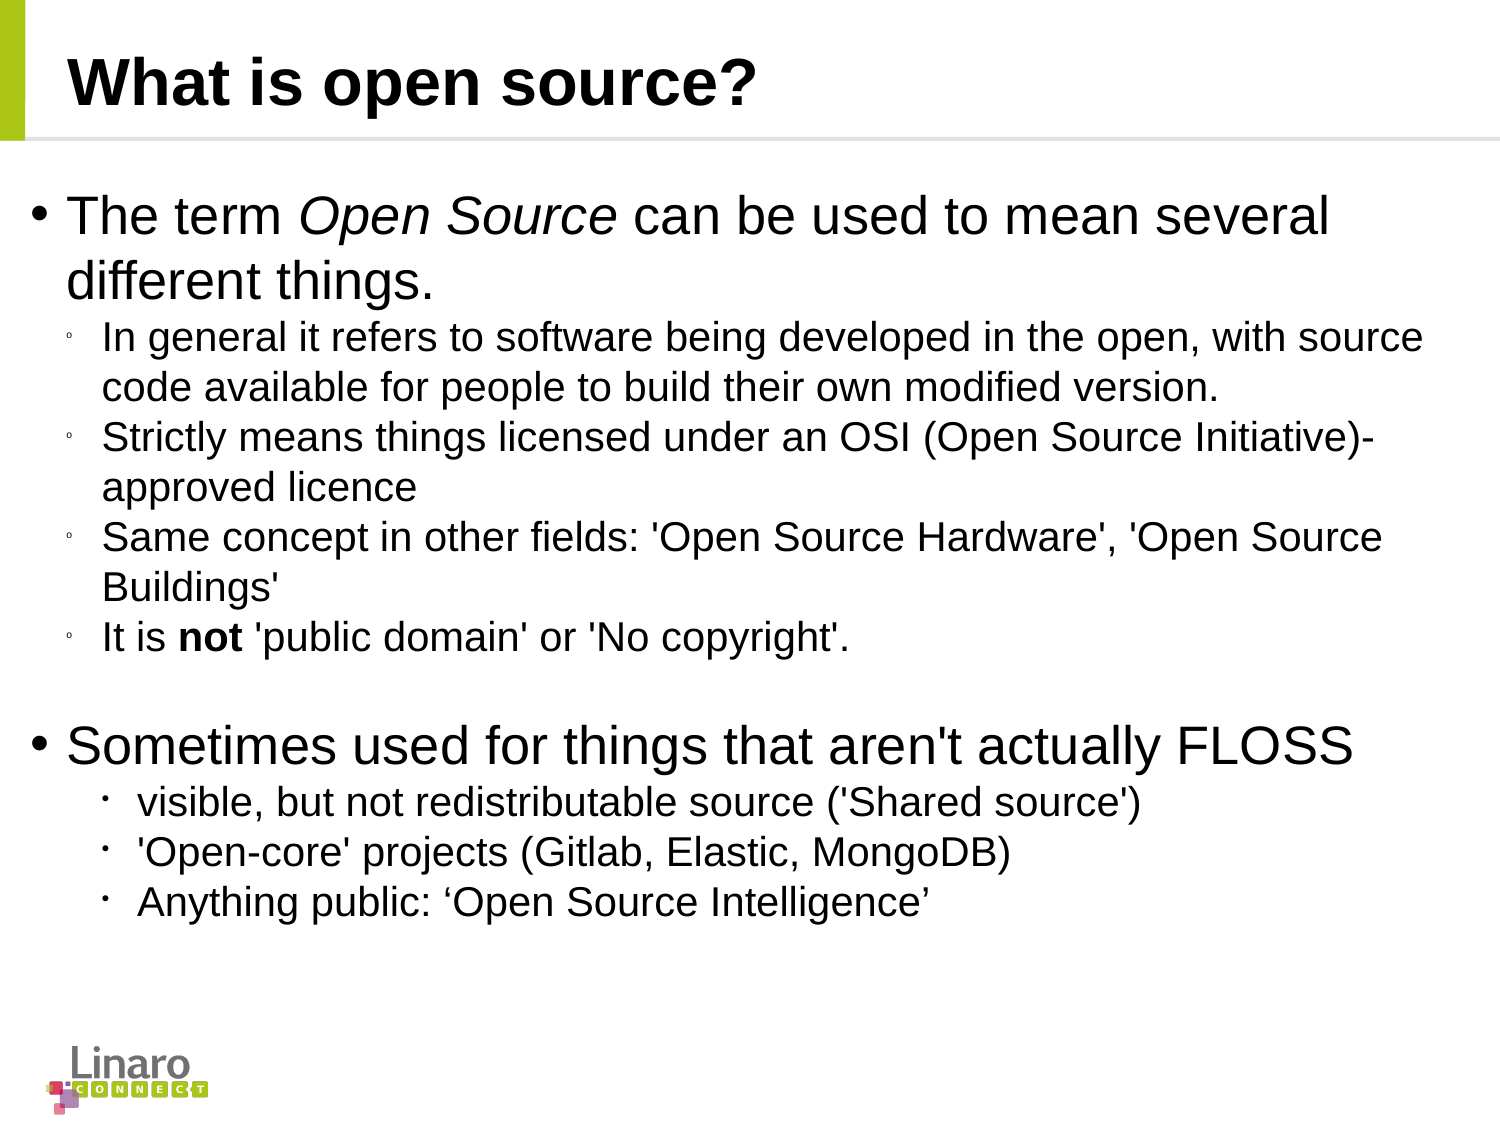

What is open source?
The term Open Source can be used to mean several different things.
In general it refers to software being developed in the open, with source code available for people to build their own modified version.
Strictly means things licensed under an OSI (Open Source Initiative)-approved licence
Same concept in other fields: 'Open Source Hardware', 'Open Source Buildings'
It is not 'public domain' or 'No copyright'.
Sometimes used for things that aren't actually FLOSS
visible, but not redistributable source ('Shared source')
'Open-core' projects (Gitlab, Elastic, MongoDB)
Anything public: ‘Open Source Intelligence’